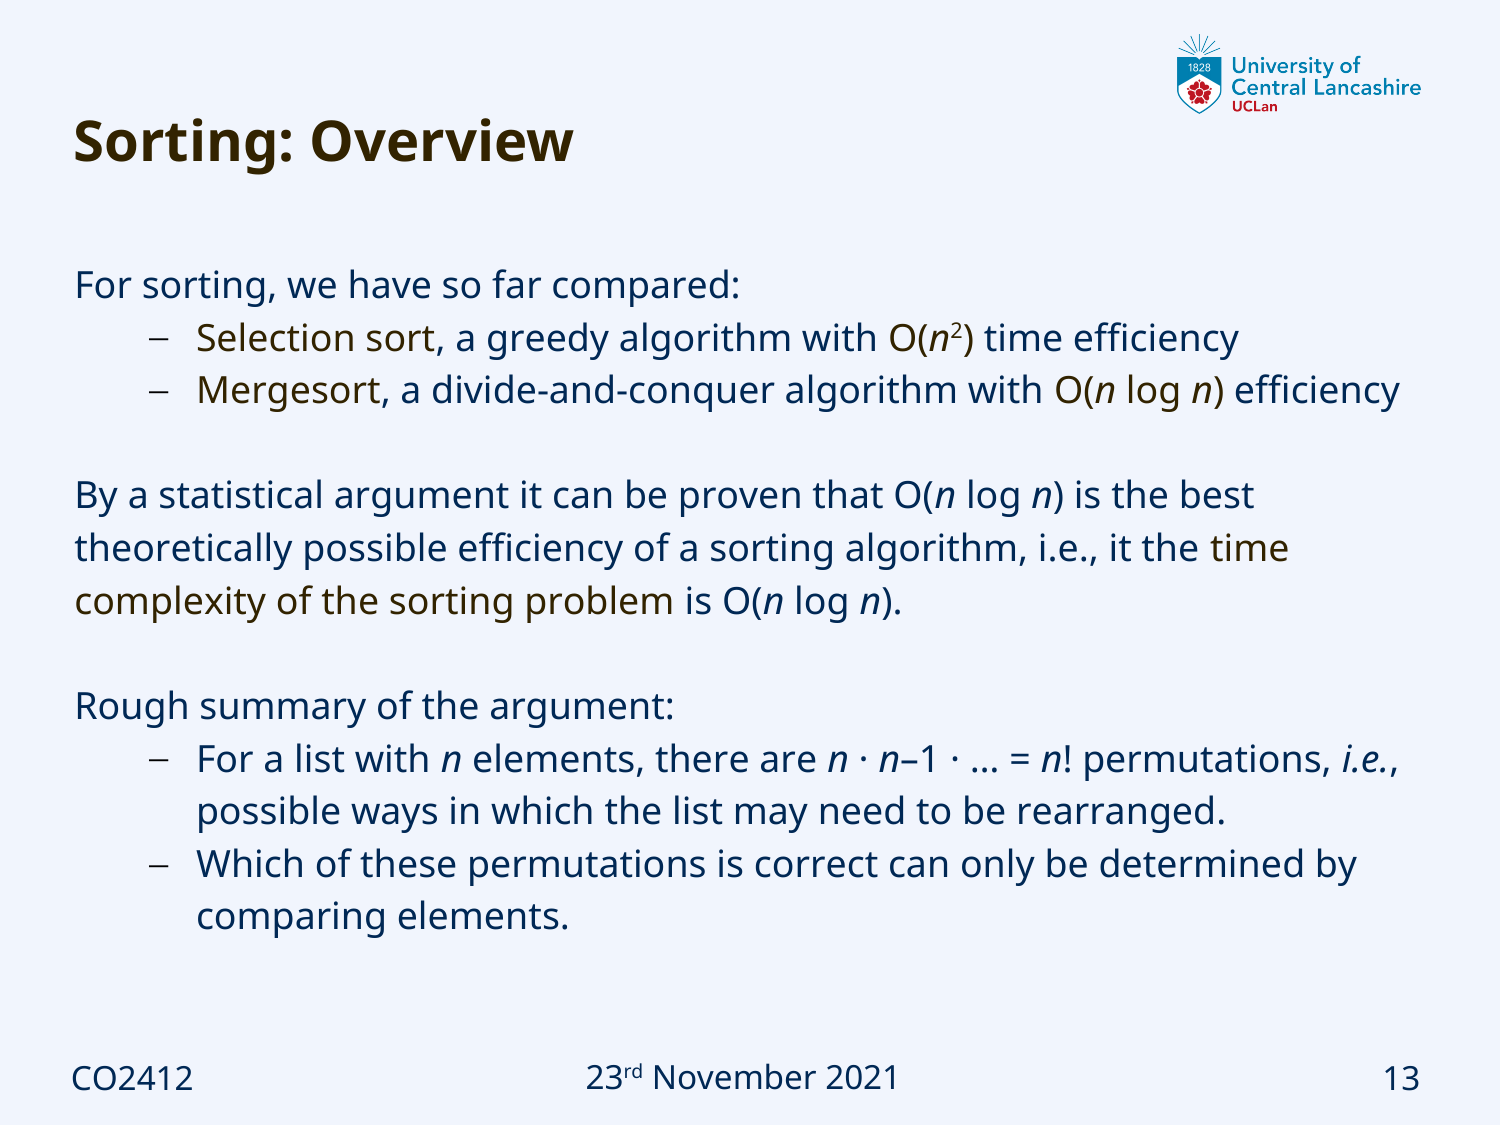

# Sorting: Overview
For sorting, we have so far compared:
Selection sort, a greedy algorithm with O(n2) time efficiency
Mergesort, a divide-and-conquer algorithm with O(n log n) efficiency
By a statistical argument it can be proven that O(n log n) is the best theoretically possible efficiency of a sorting algorithm, i.e., it the time complexity of the sorting problem is O(n log n).
Rough summary of the argument:
For a list with n elements, there are n · n–1 · … = n! permutations, i.e., possible ways in which the list may need to be rearranged.
Which of these permutations is correct can only be determined by comparing elements.